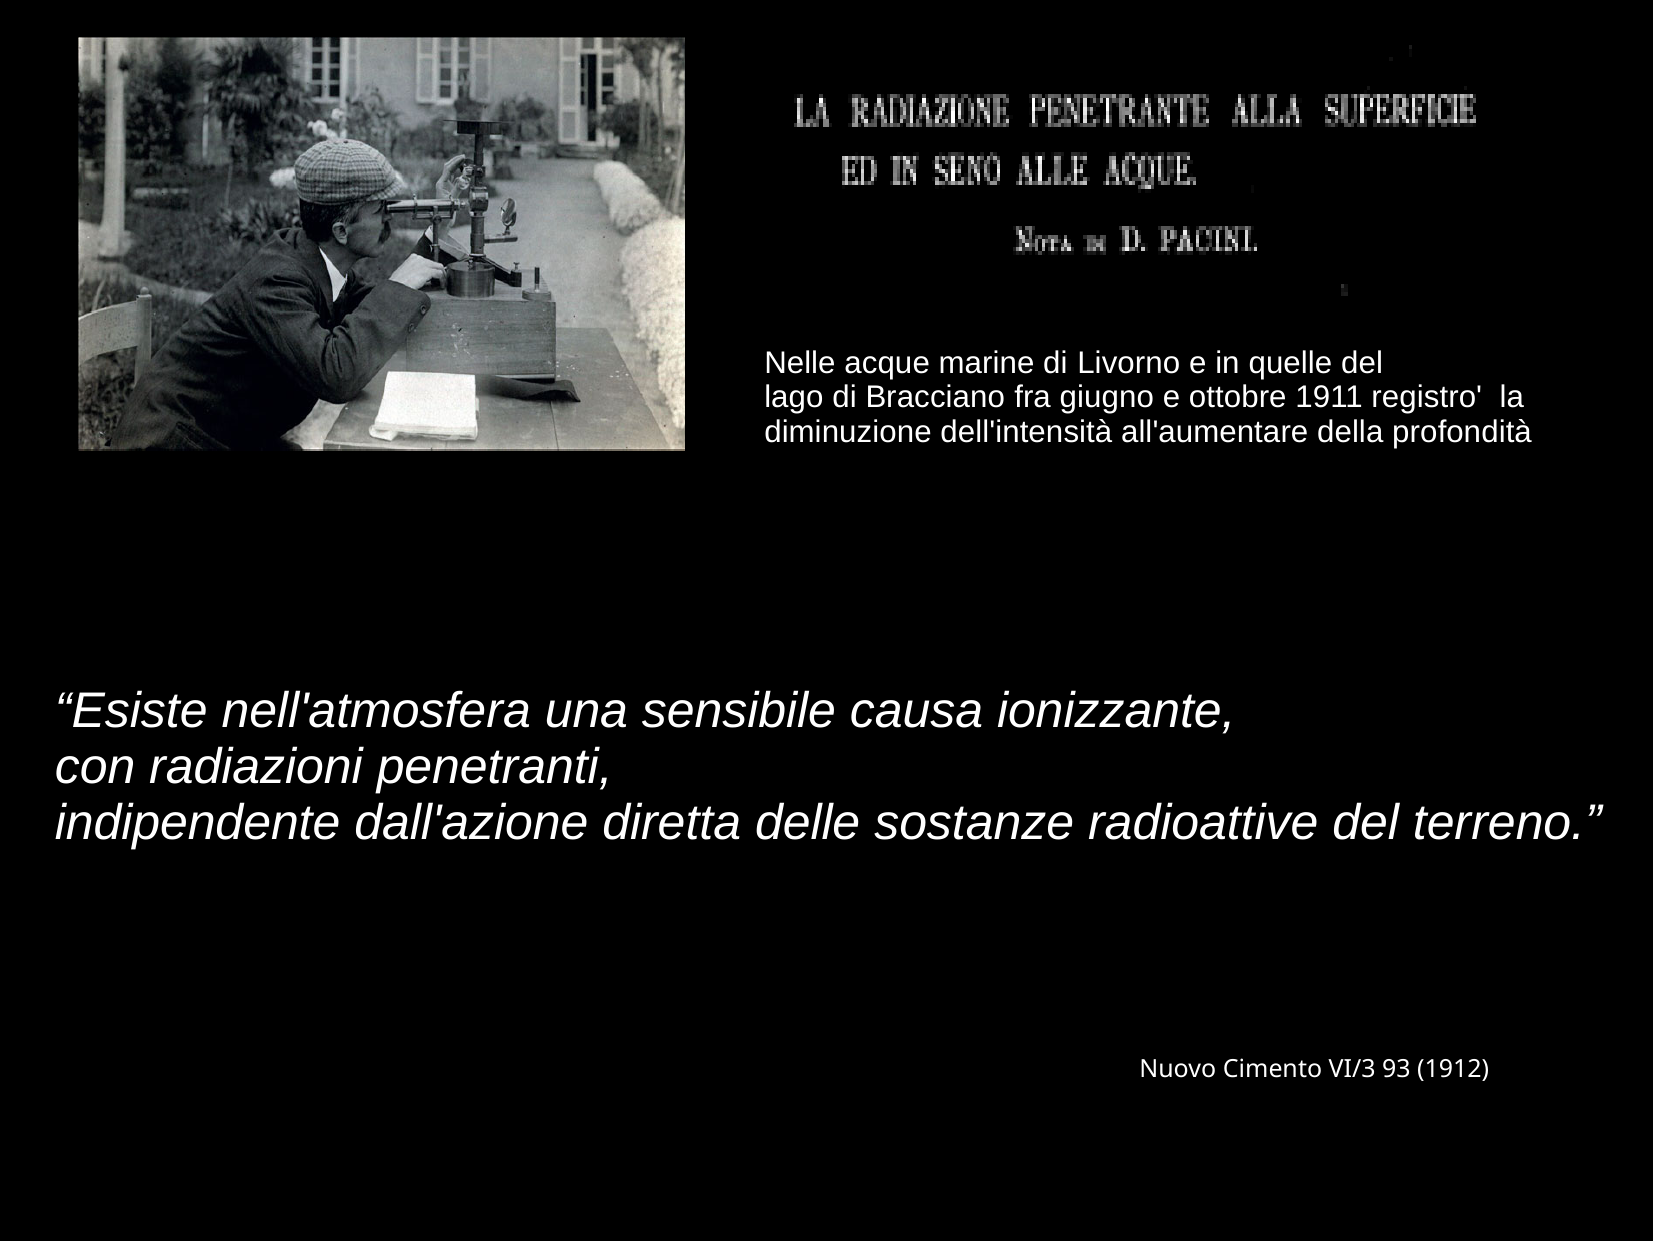

Nelle acque marine di Livorno e in quelle del lago di Bracciano fra giugno e ottobre 1911 registro' la diminuzione dell'intensità all'aumentare della profondità
“Esiste nell'atmosfera una sensibile causa ionizzante,
con radiazioni penetranti,
indipendente dall'azione diretta delle sostanze radioattive del terreno.”
Nuovo Cimento VI/3 93 (1912)